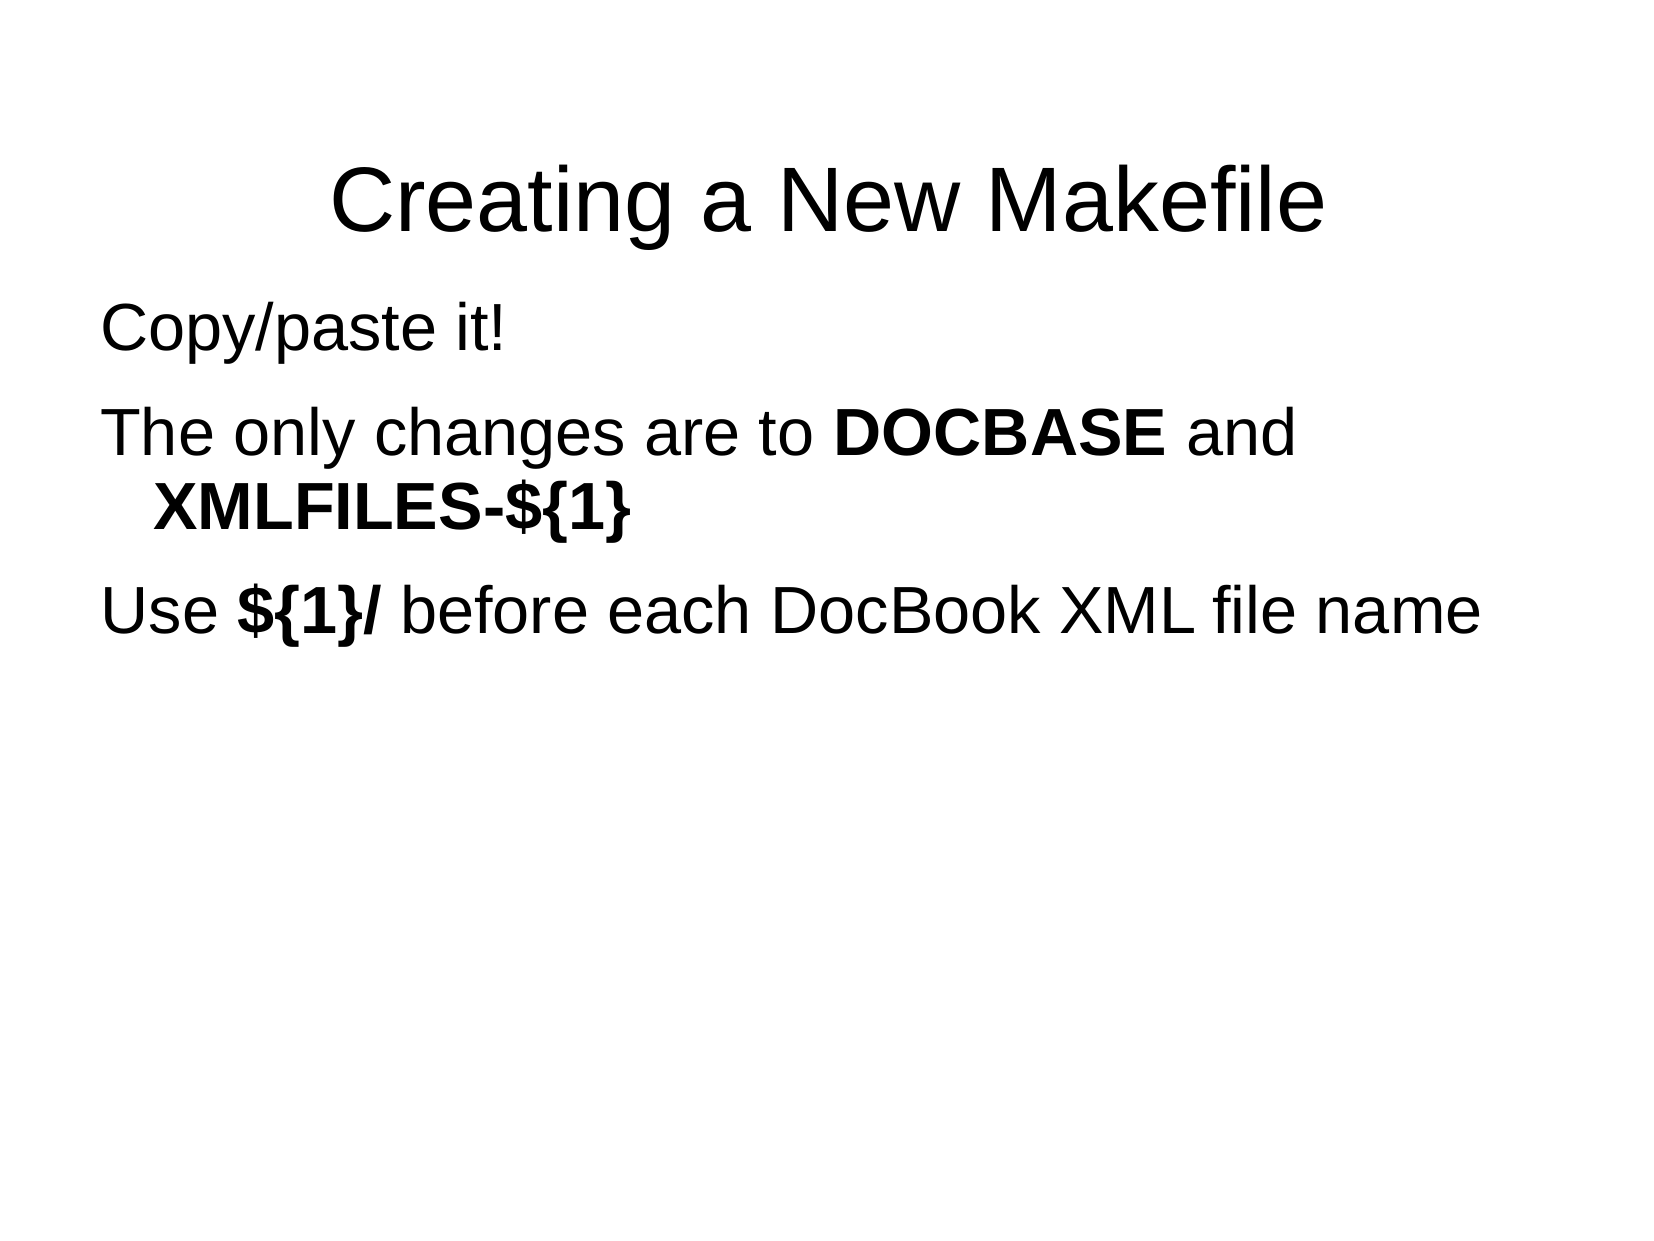

# Creating a New Makefile
Copy/paste it!
The only changes are to DOCBASE and XMLFILES-${1}
Use ${1}/ before each DocBook XML file name